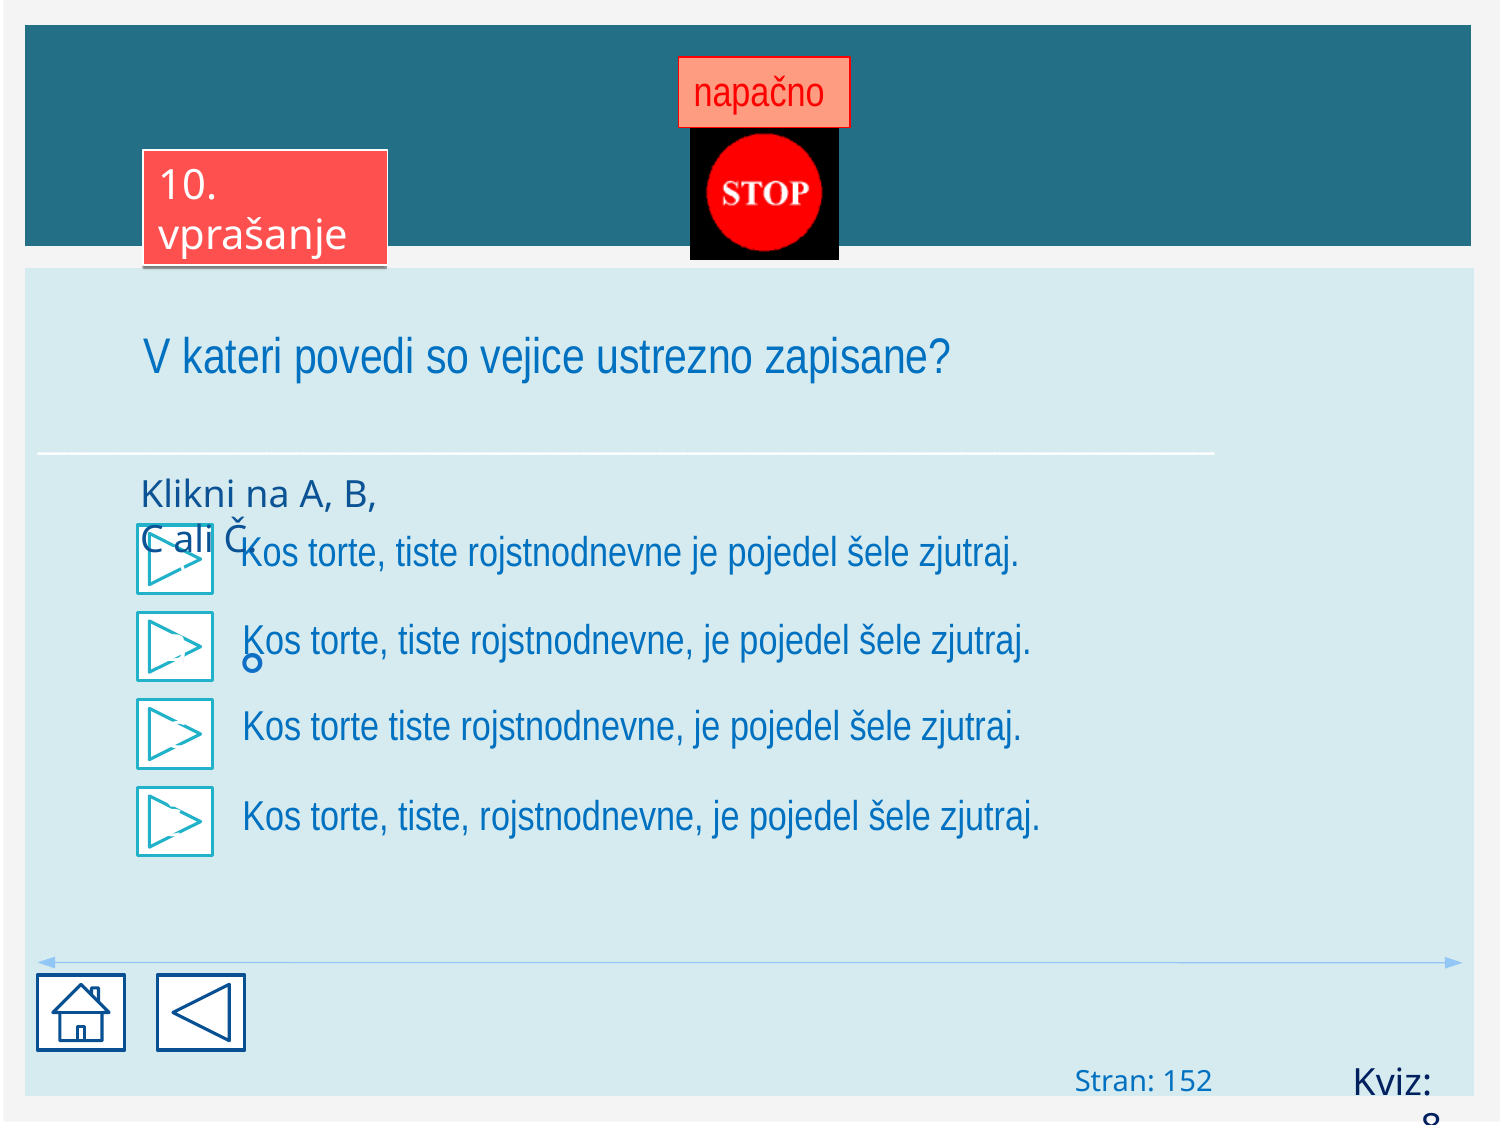

napačno
10. vprašanje
V kateri povedi so vejice ustrezno zapisane?
____________________________________________________________________________
Klikni na A, B, C ali Č.
Kos torte, tiste rojstnodnevne je pojedel šele zjutraj.
A
Kos torte, tiste rojstnodnevne, je pojedel šele zjutraj.
B
Kos torte tiste rojstnodnevne, je pojedel šele zjutraj.
C
Kos torte, tiste, rojstnodnevne, je pojedel šele zjutraj.
Č.
Kviz: 8
Stran: 152